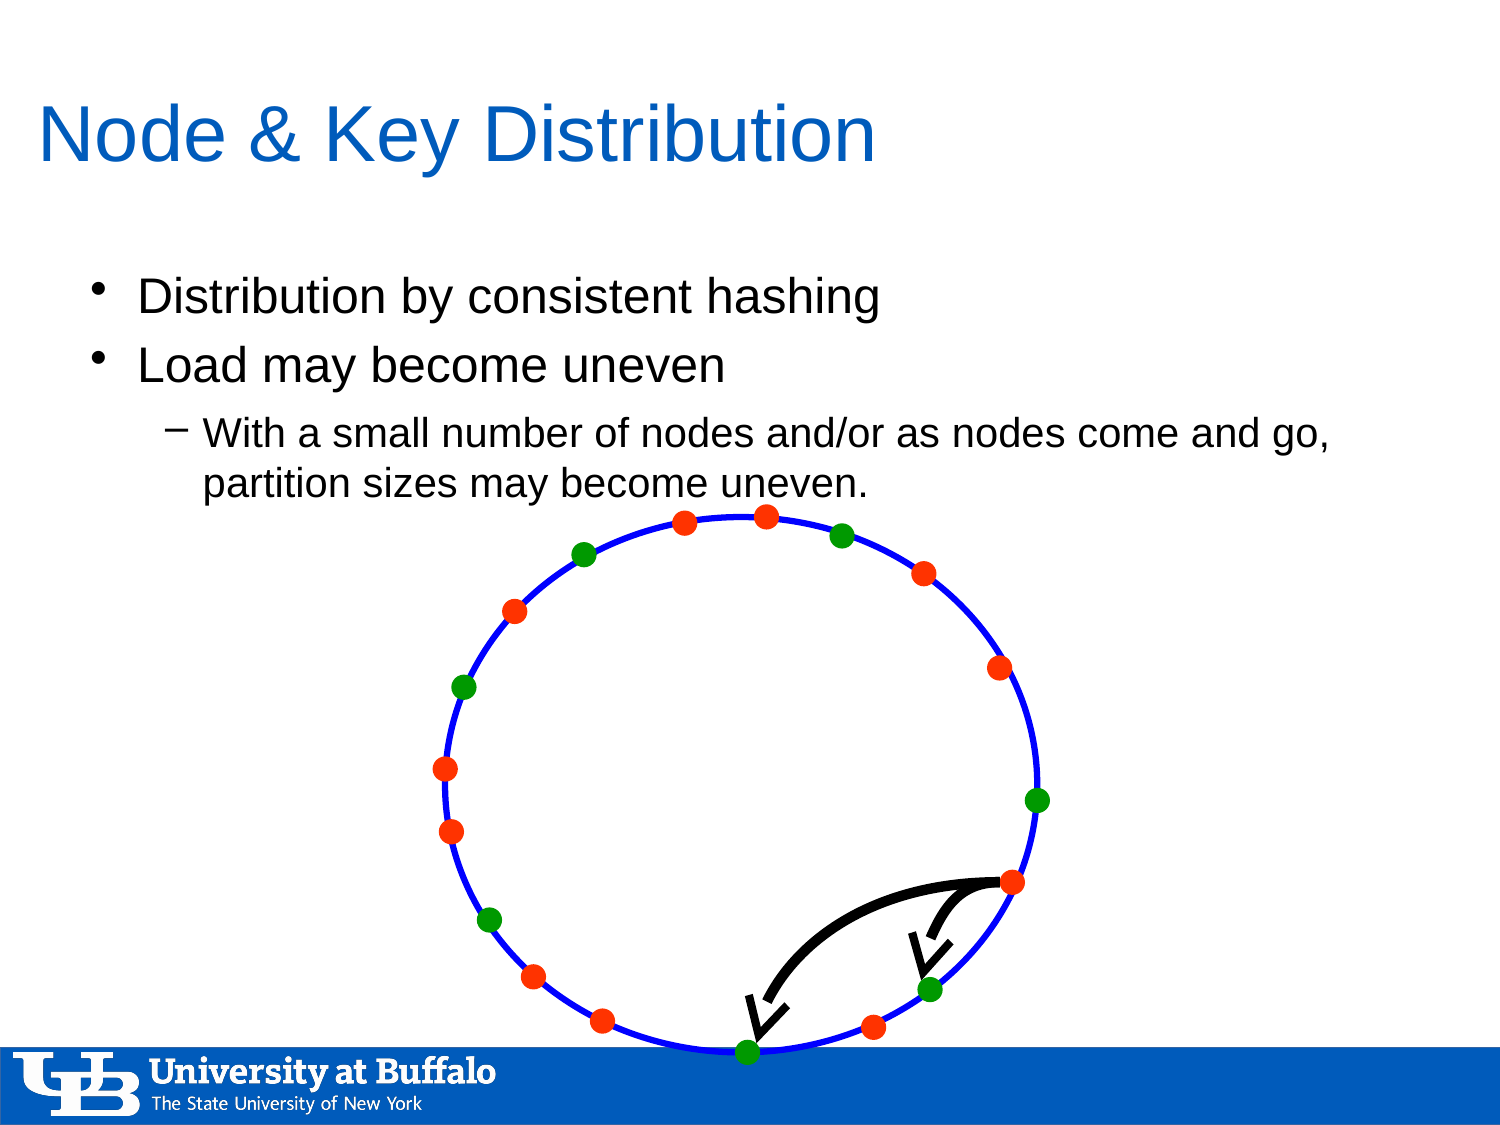

# Node & Key Distribution
Distribution by consistent hashing
Load may become uneven
With a small number of nodes and/or as nodes come and go, partition sizes may become uneven.